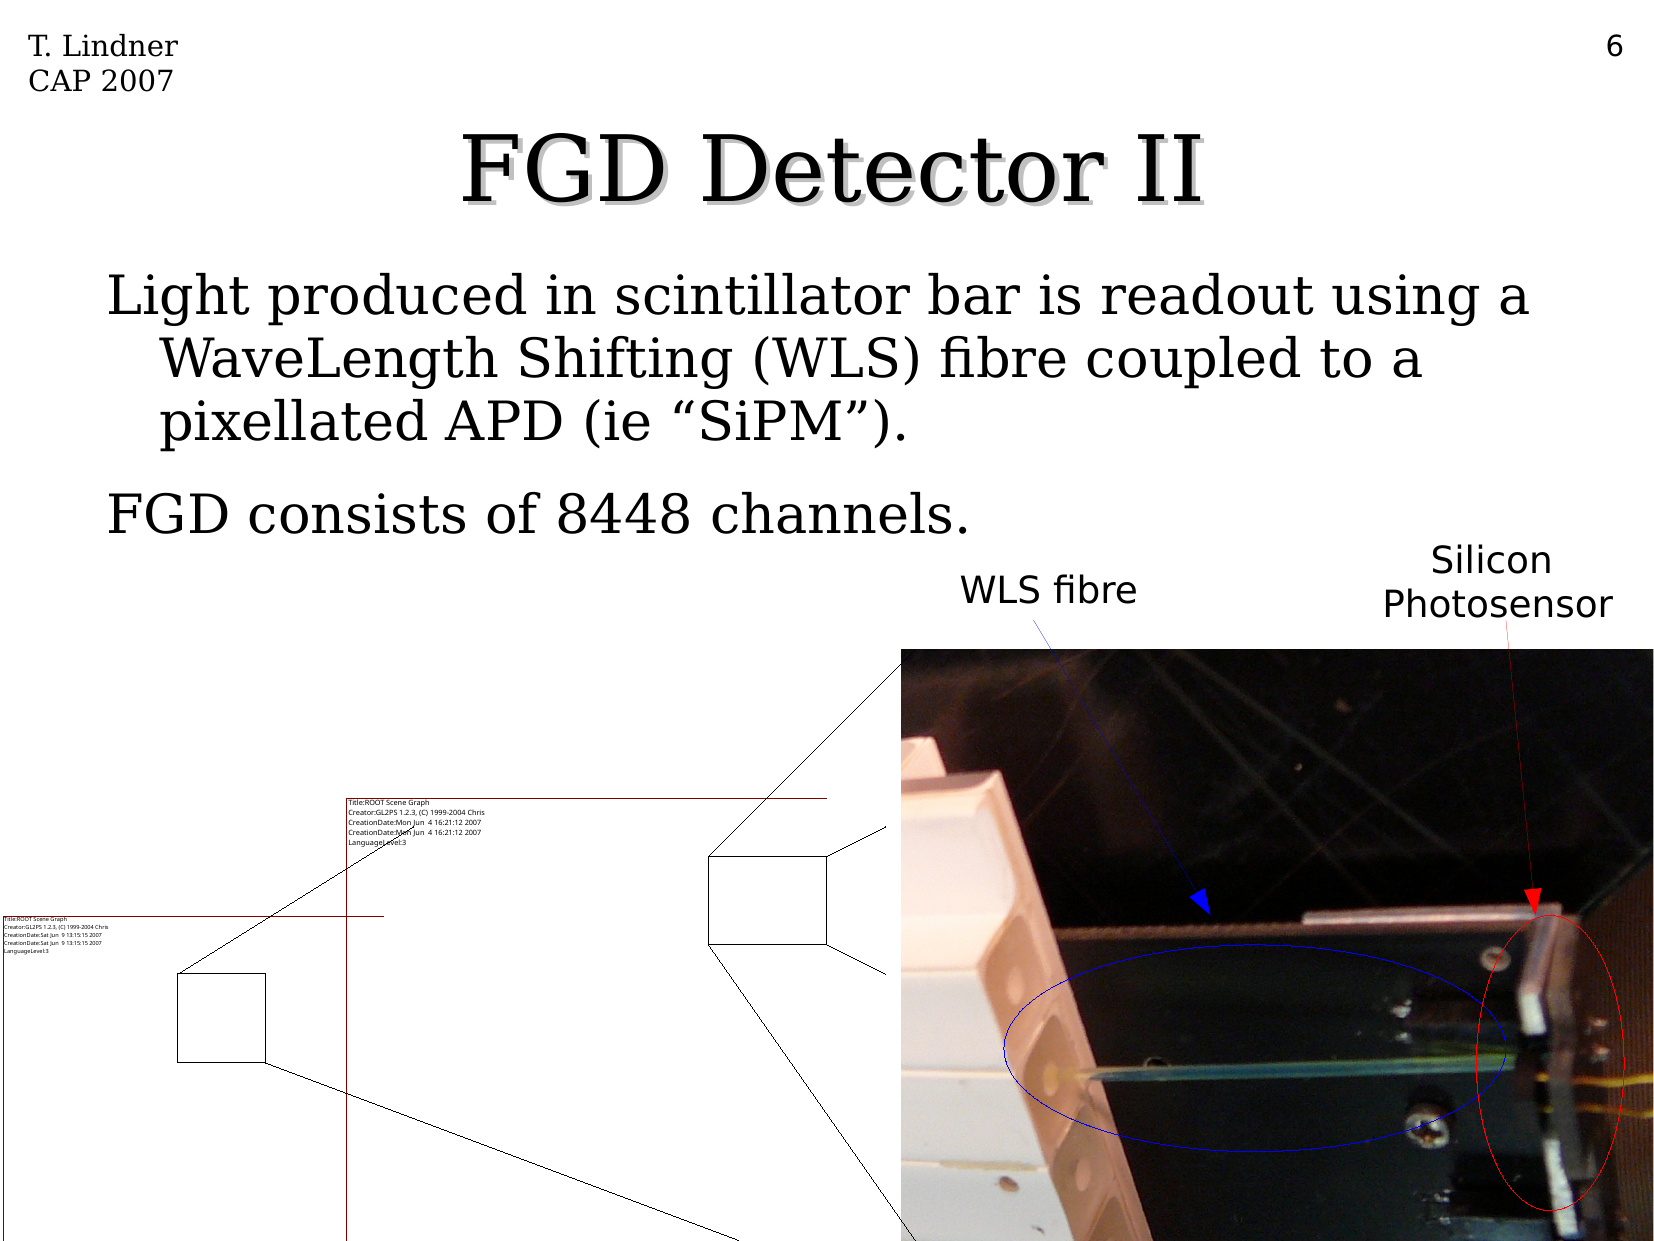

6
# FGD Detector II
Light produced in scintillator bar is readout using a WaveLength Shifting (WLS) fibre coupled to a pixellated APD (ie “SiPM”).
FGD consists of 8448 channels.
Silicon
Photosensor
WLS fibre